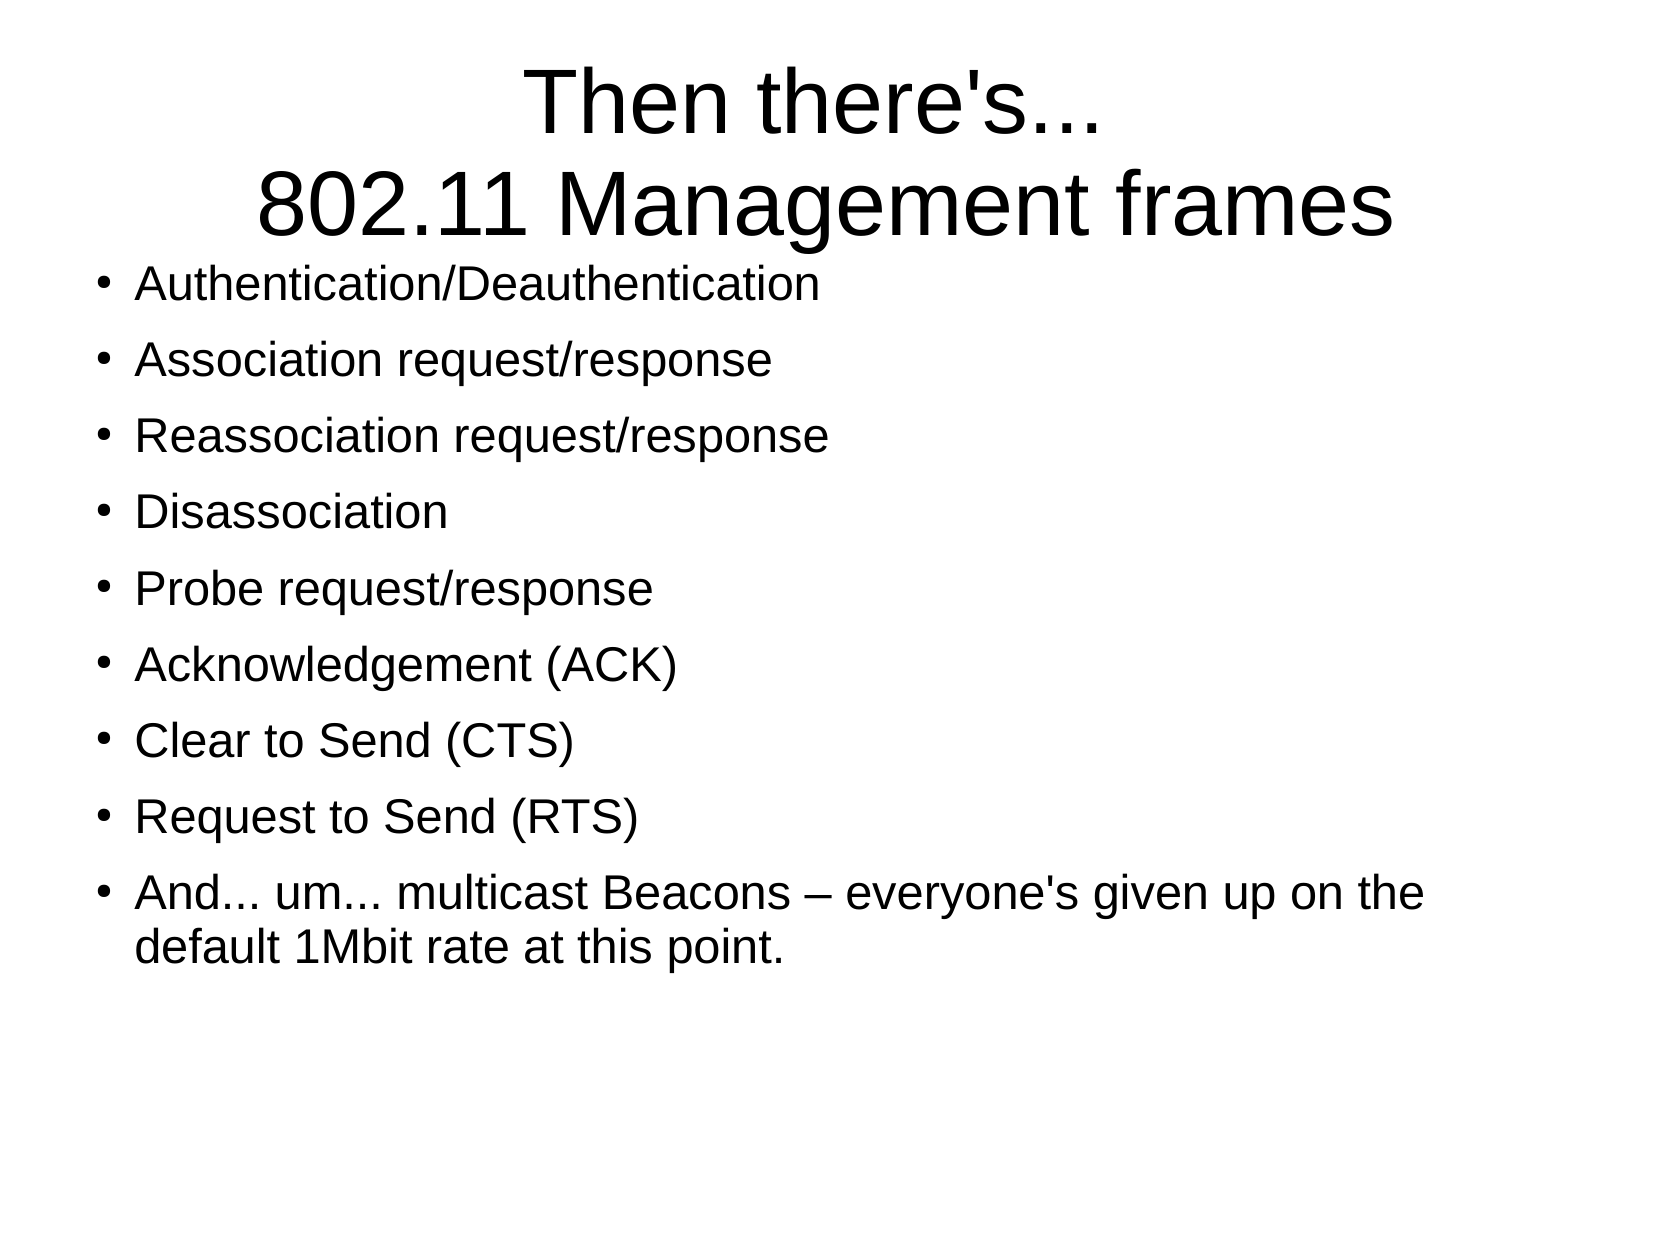

# Then there's... 802.11 Management frames
Authentication/Deauthentication
Association request/response
Reassociation request/response
Disassociation
Probe request/response
Acknowledgement (ACK)
Clear to Send (CTS)
Request to Send (RTS)
And... um... multicast Beacons – everyone's given up on the default 1Mbit rate at this point.